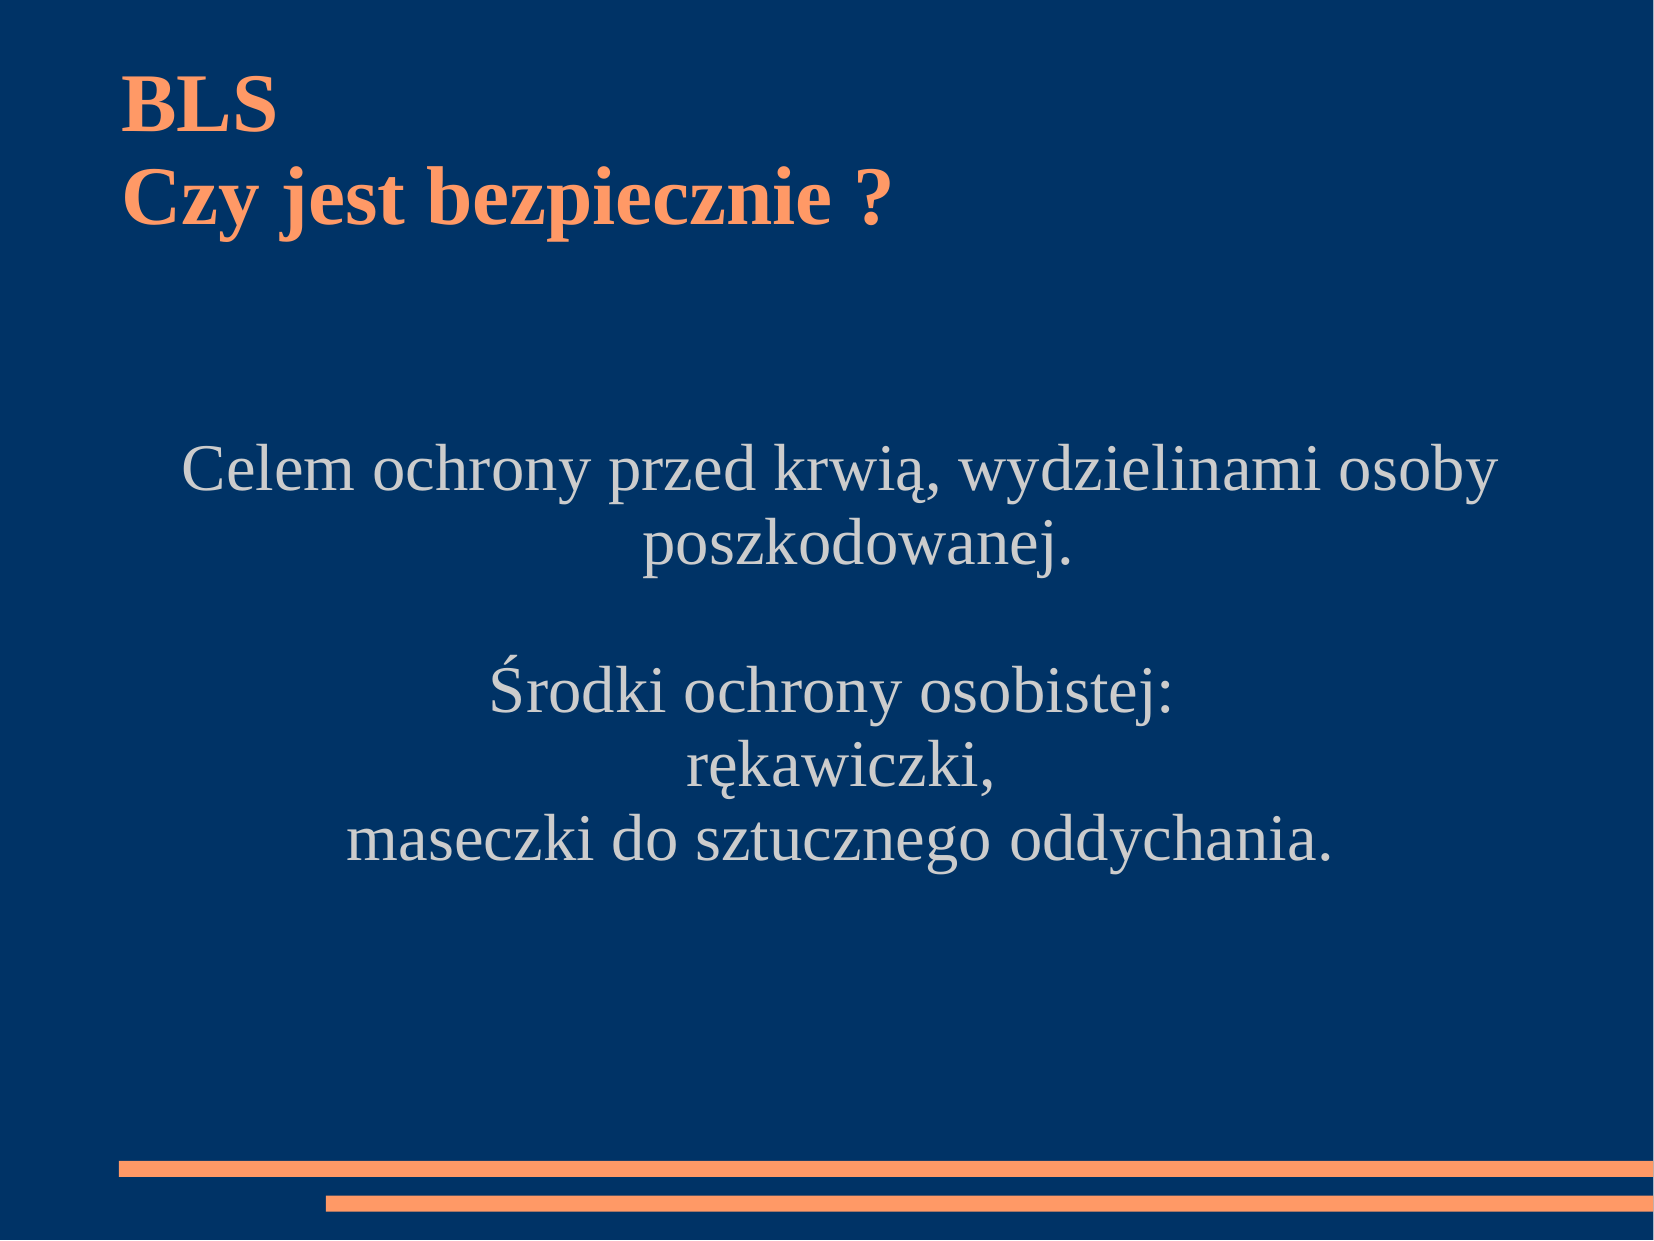

# BLS Czy jest bezpiecznie ?
Celem ochrony przed krwią, wydzielinami osoby poszkodowanej.
Środki ochrony osobistej:
rękawiczki,
maseczki do sztucznego oddychania.